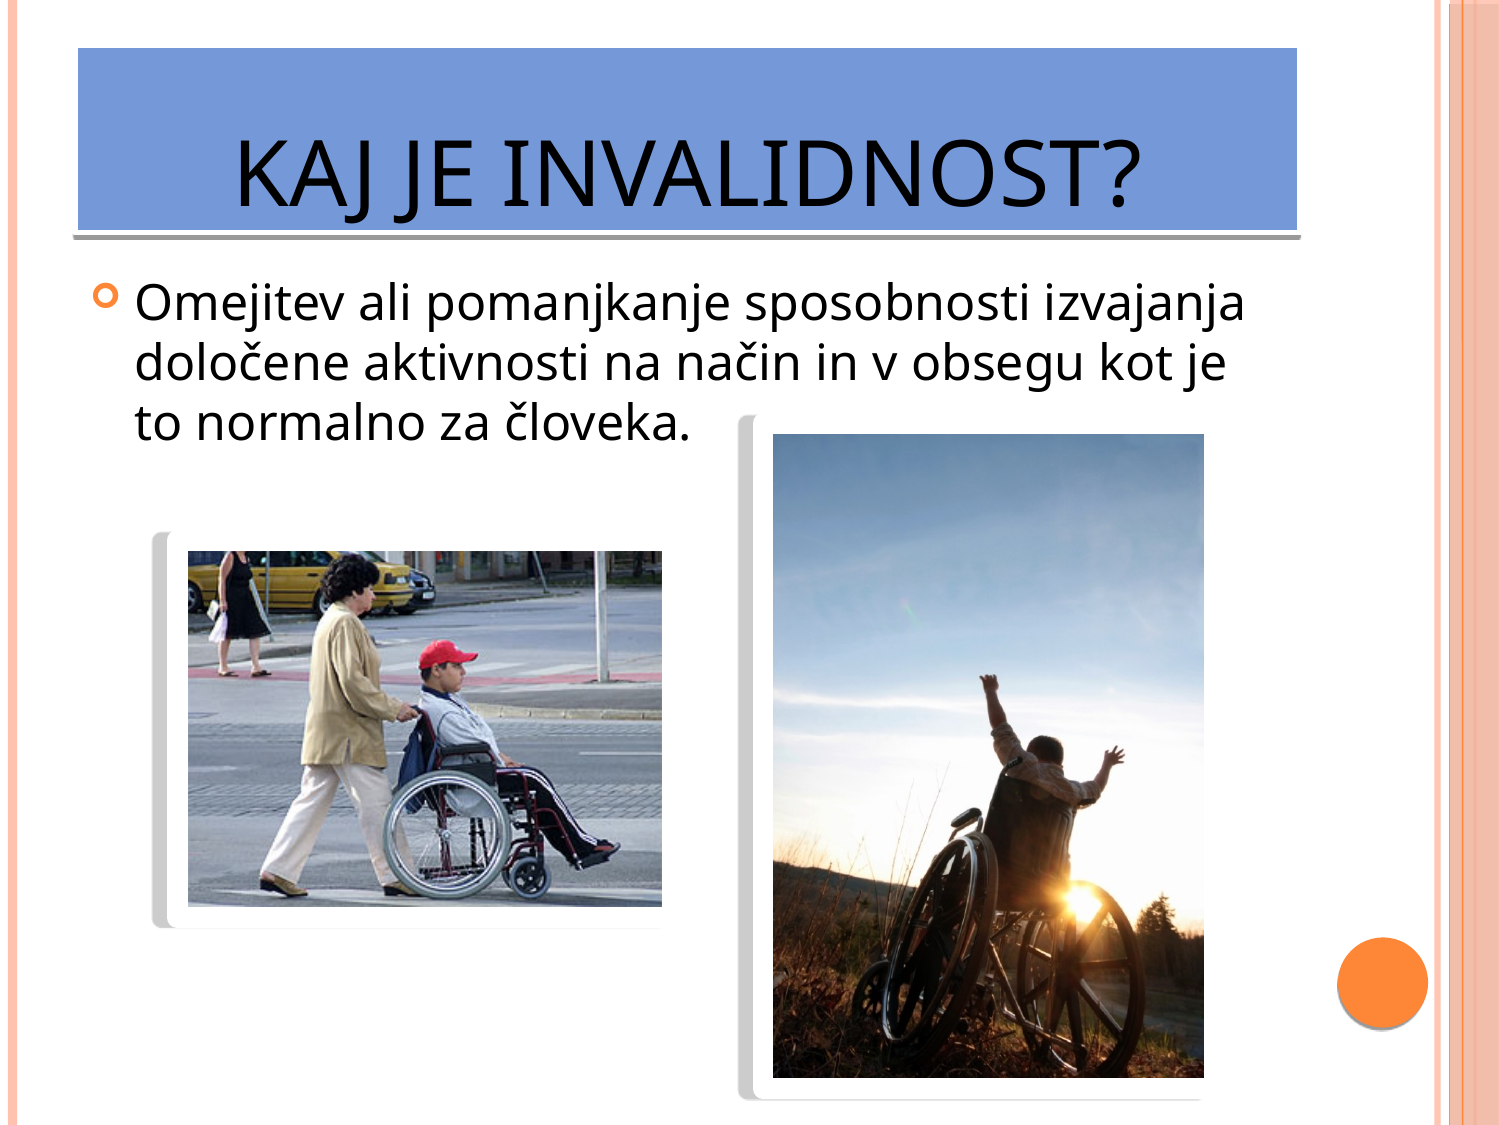

# Kaj je invalidnost?
Omejitev ali pomanjkanje sposobnosti izvajanja določene aktivnosti na način in v obsegu kot je to normalno za človeka.